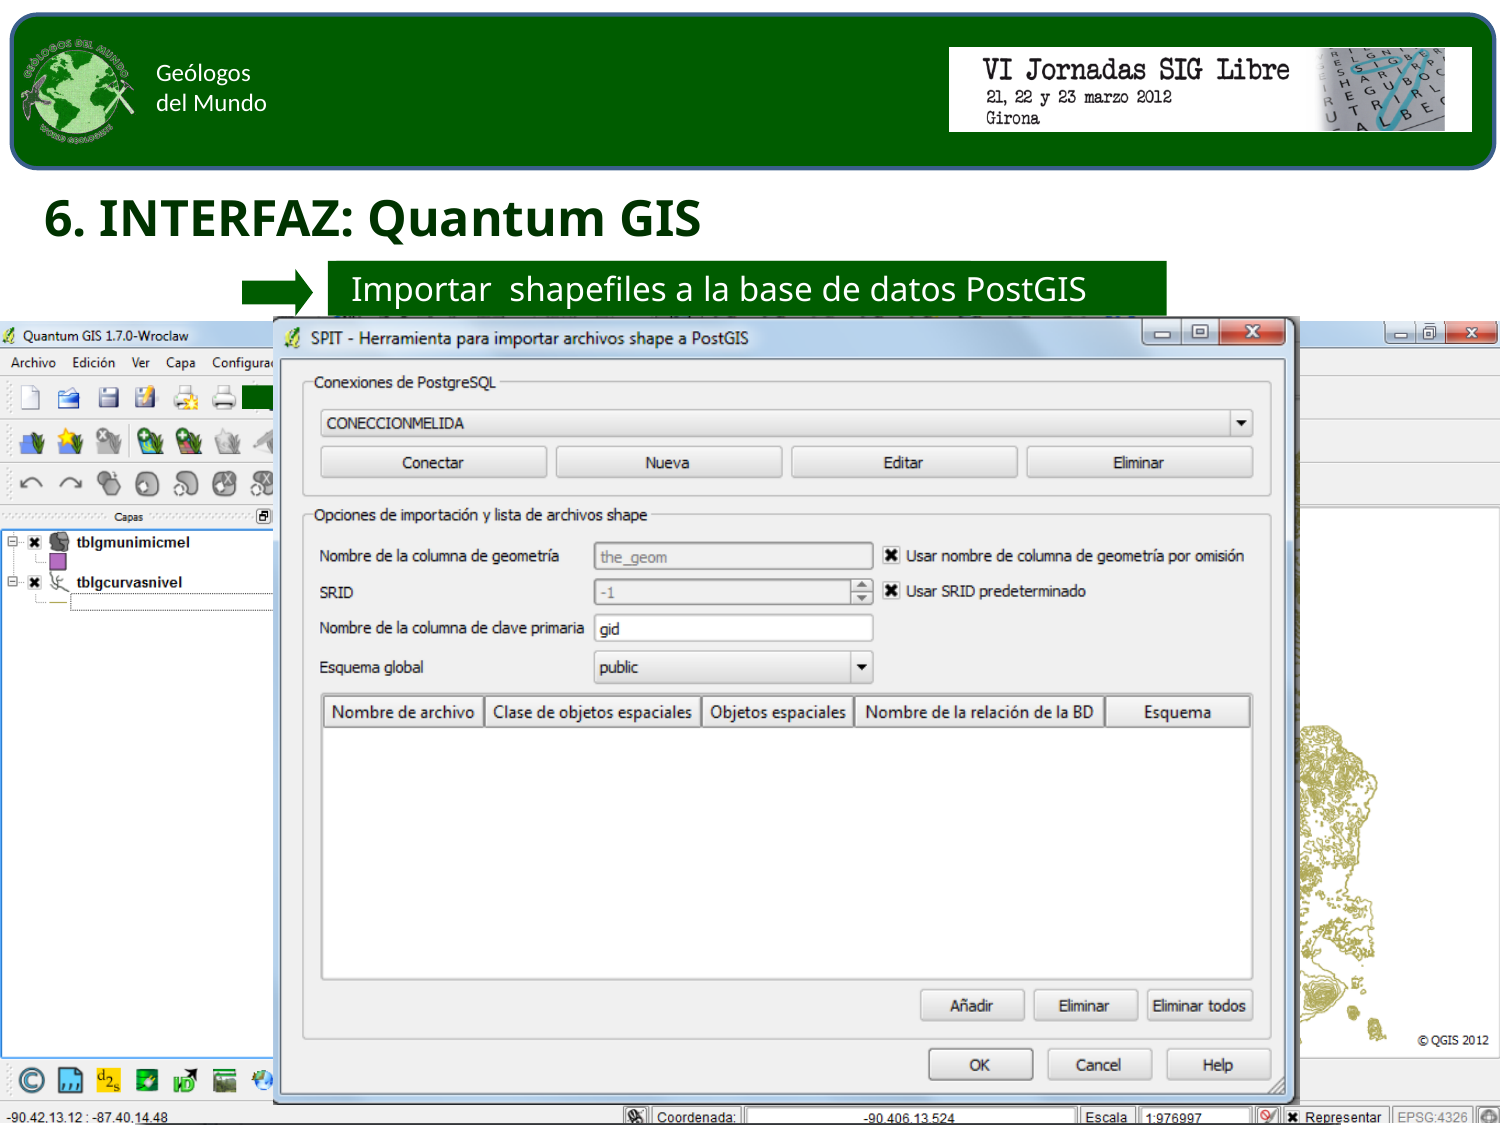

Geólogos
del Mundo
6. INTERFAZ: Quantum GIS
Conexión con la base de datos PostGIS
Importar shapefiles a la base de datos PostGIS